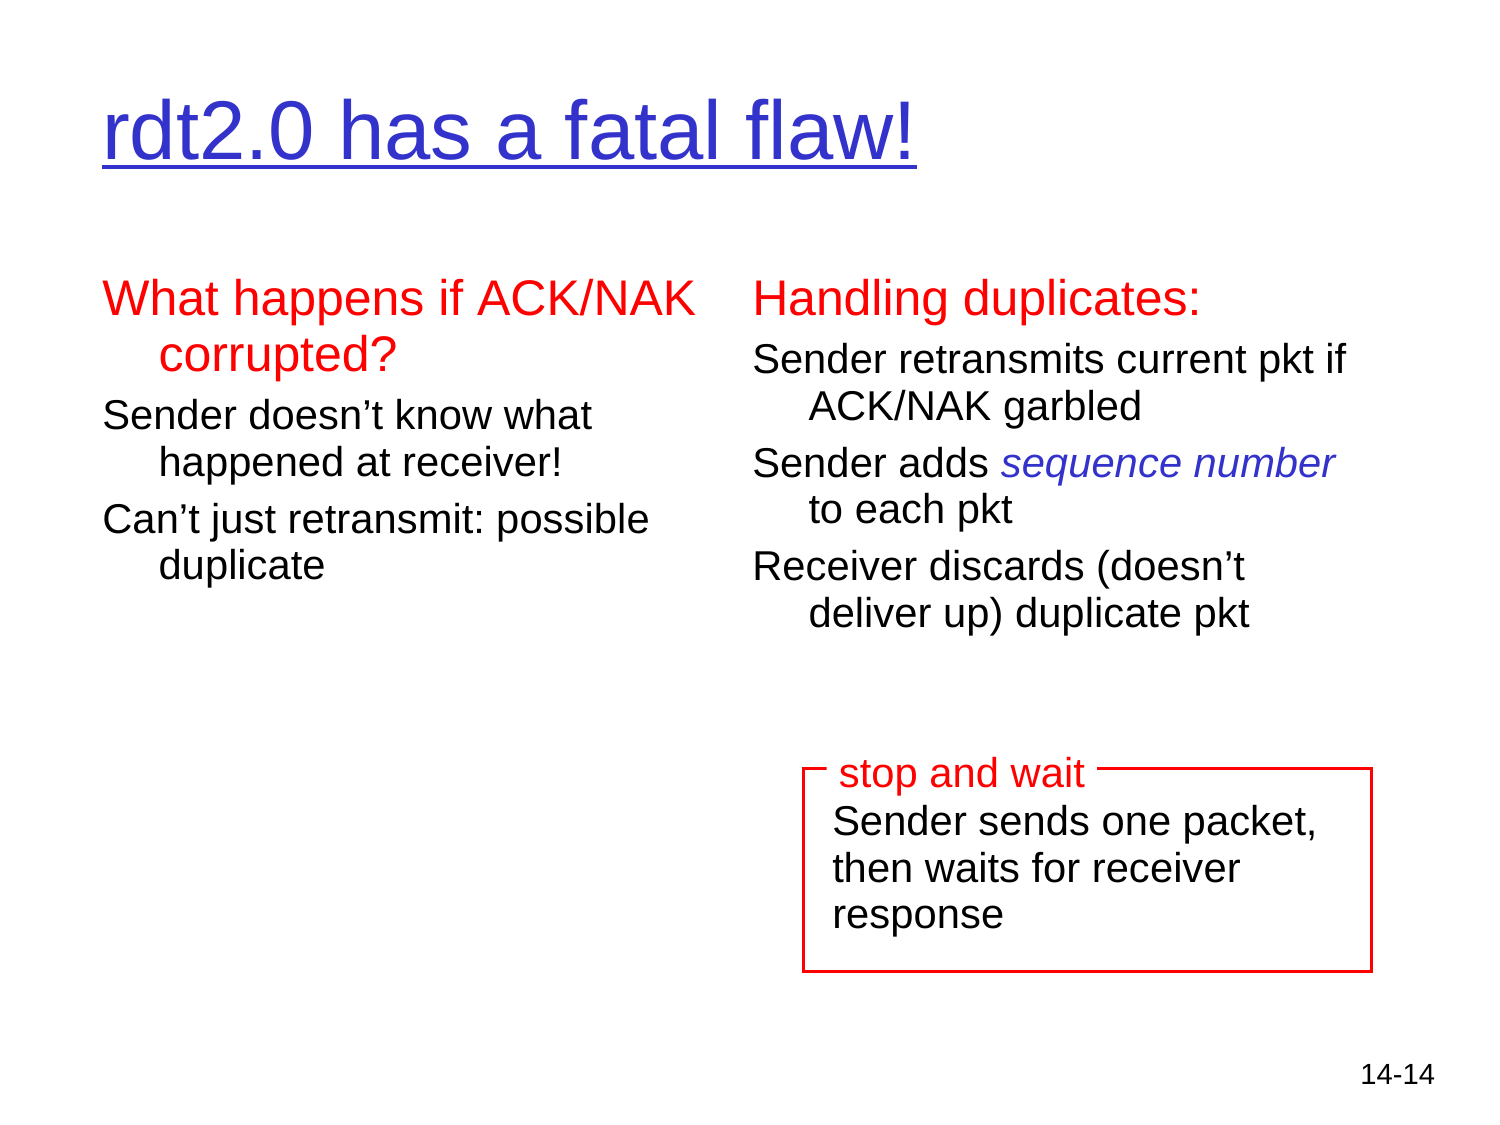

# rdt2.0 has a fatal flaw!
Handling duplicates:
Sender retransmits current pkt if ACK/NAK garbled
Sender adds sequence number to each pkt
Receiver discards (doesn’t deliver up) duplicate pkt
What happens if ACK/NAK corrupted?
Sender doesn’t know what happened at receiver!
Can’t just retransmit: possible duplicate
stop and wait
Sender sends one packet,
then waits for receiver
response
14